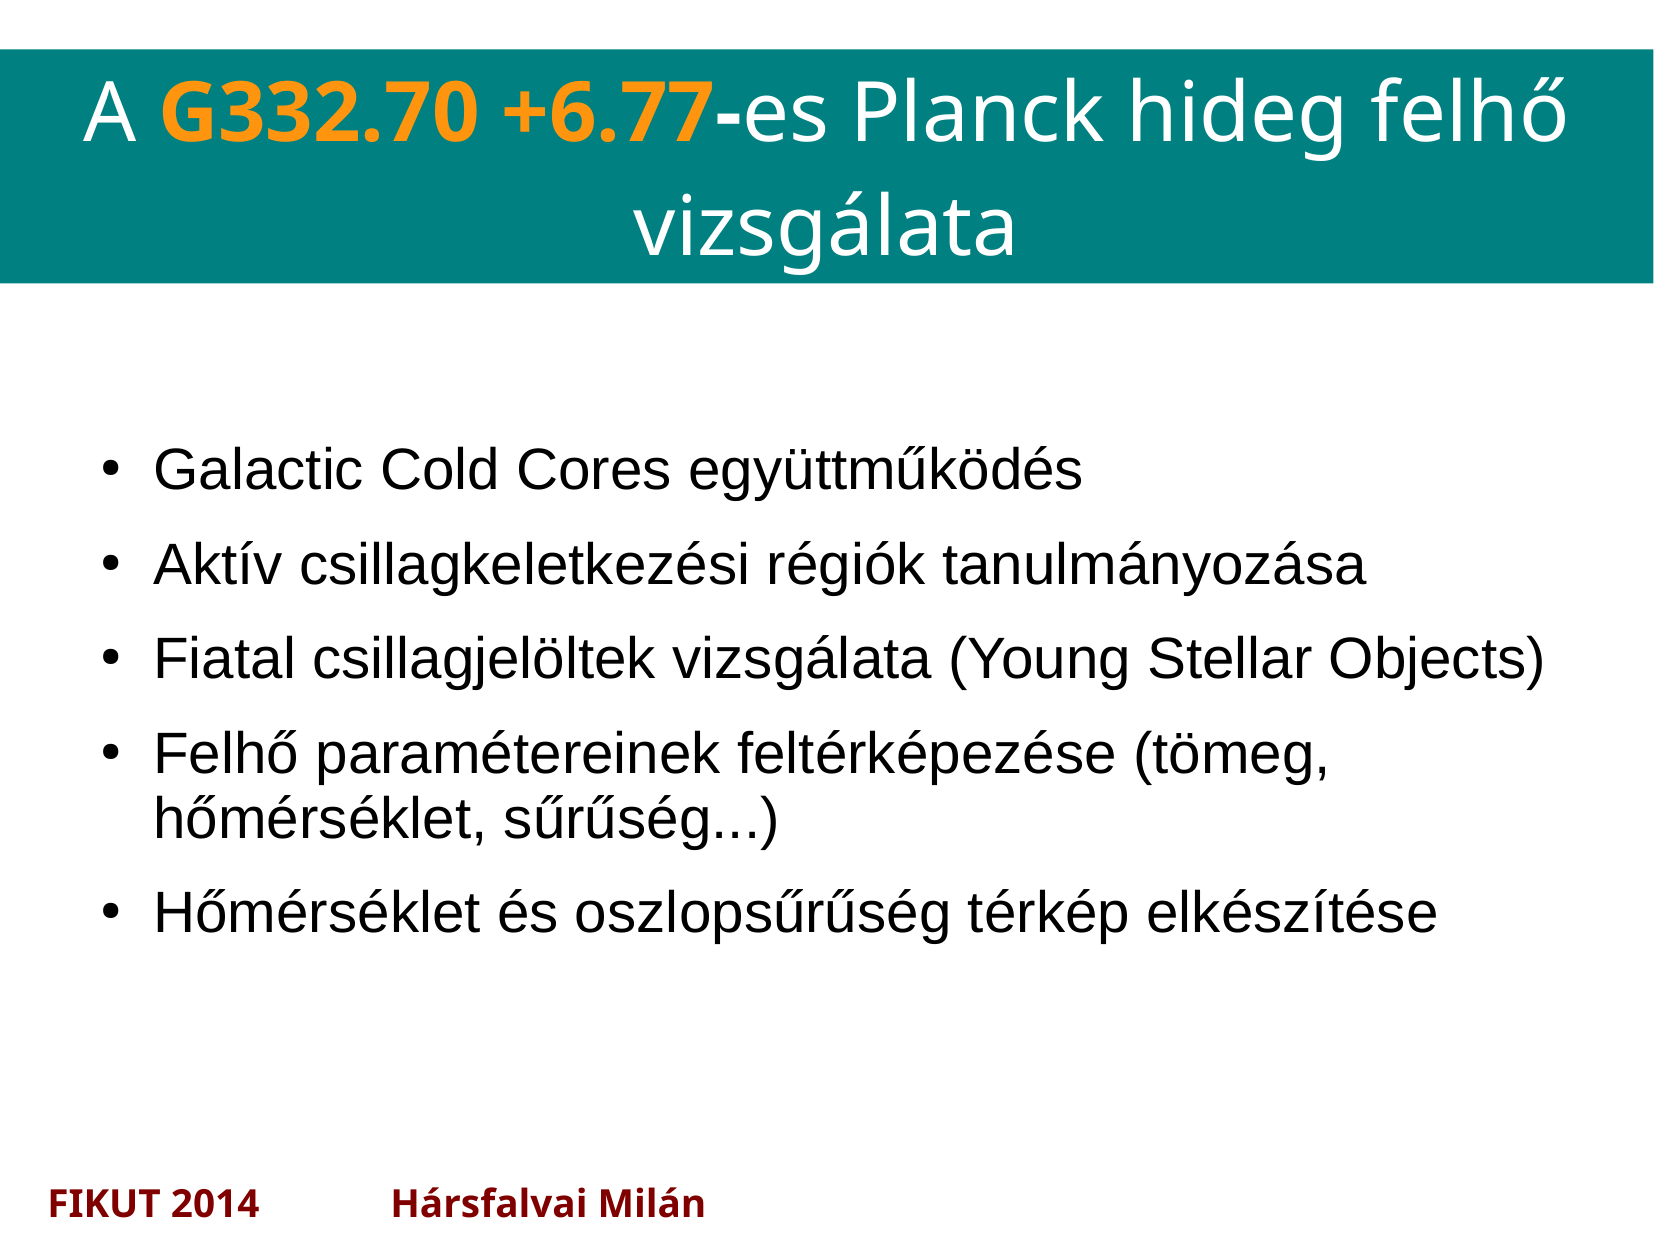

# A G332.70 +6.77-es Planck hideg felhő vizsgálata
Galactic Cold Cores együttműködés
Aktív csillagkeletkezési régiók tanulmányozása
Fiatal csillagjelöltek vizsgálata (Young Stellar Objects)
Felhő paramétereinek feltérképezése (tömeg, hőmérséklet, sűrűség...)
Hőmérséklet és oszlopsűrűség térkép elkészítése
FIKUT 2014														Hársfalvai Milán